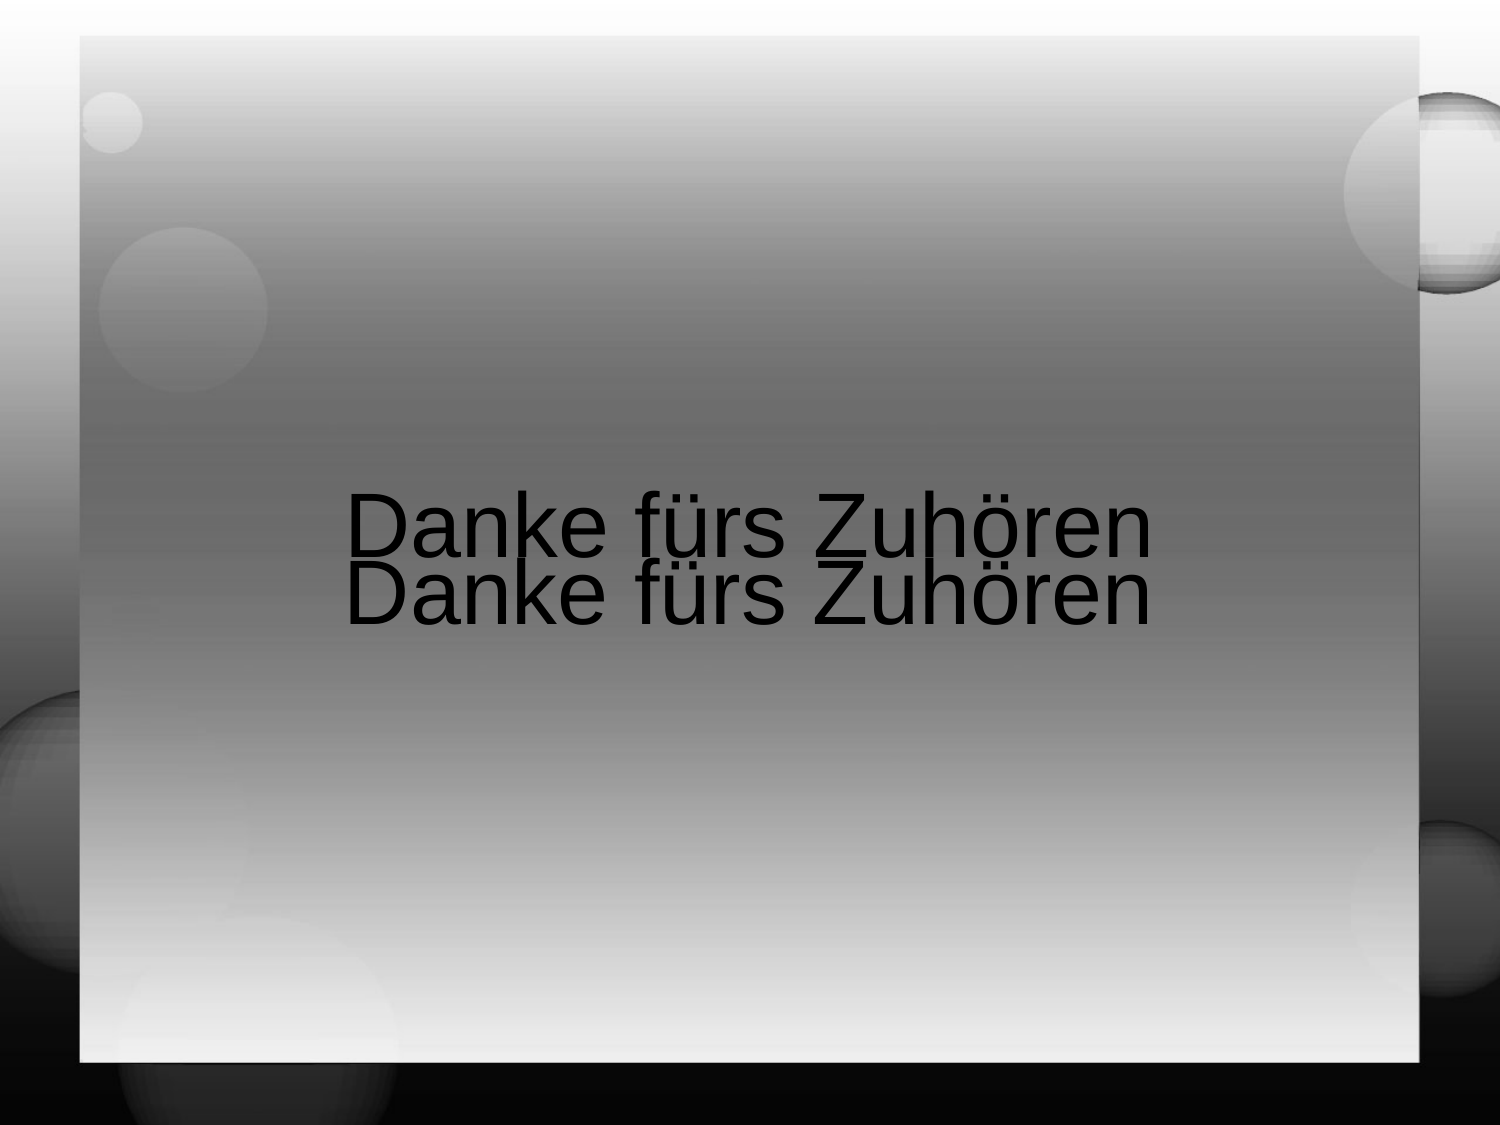

# Danke fürs Zuhören
Danke fürs Zuhören